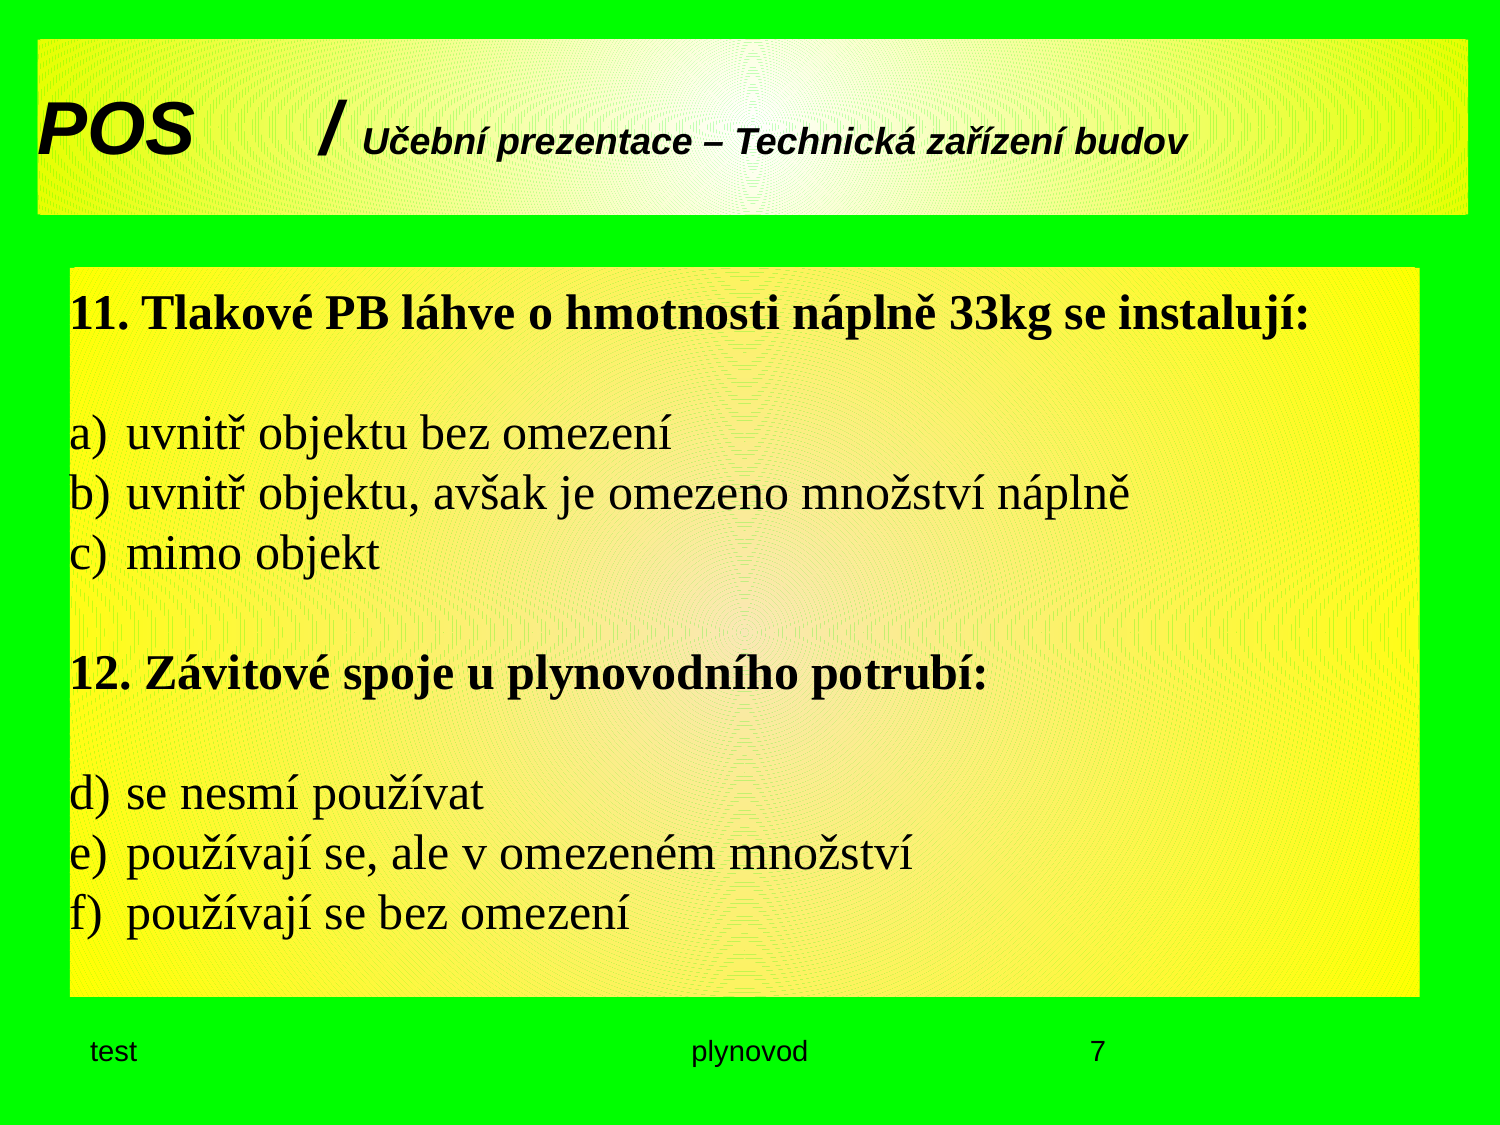

POS / Učební prezentace – Technická zařízení budov
11. Tlakové PB láhve o hmotnosti náplně 33kg se instalují:
uvnitř objektu bez omezení
uvnitř objektu, avšak je omezeno množství náplně
mimo objekt
12. Závitové spoje u plynovodního potrubí:
se nesmí používat
používají se, ale v omezeném množství
používají se bez omezení
test
plynovod